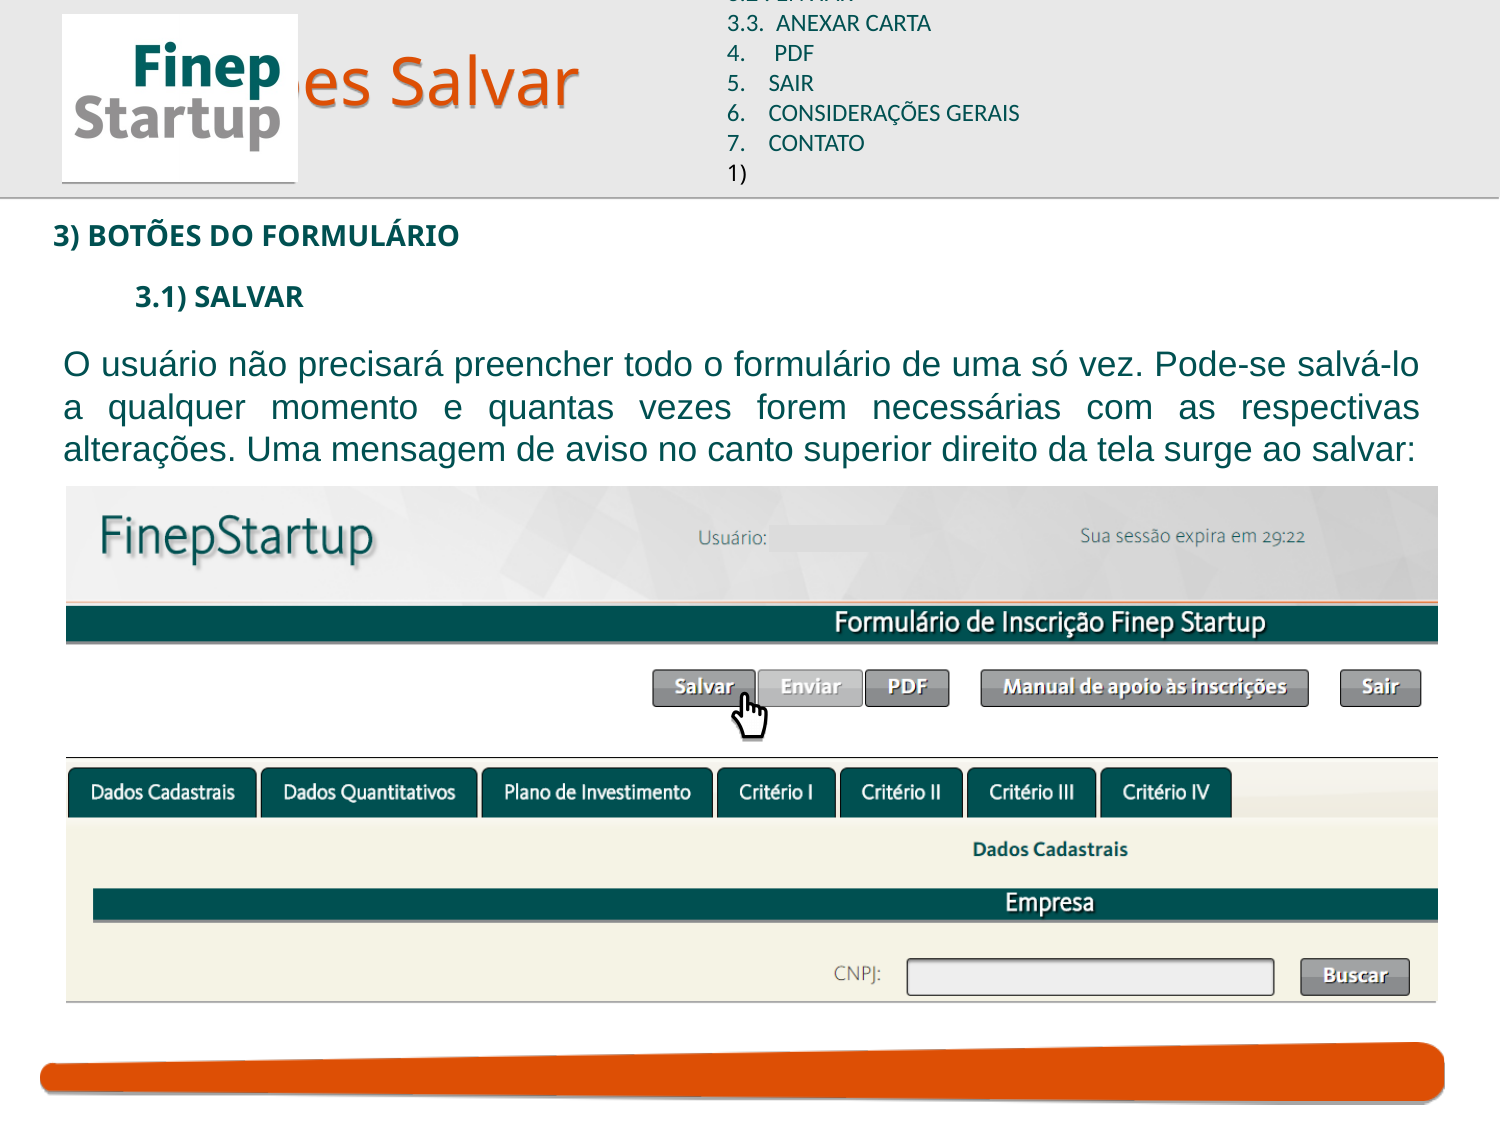

1. 1º ACESSO
2. CADASTRO
3. BOTÕES DO FORMULÁRIO
3.1. SALVAR
3.2 . ENVIAR
3.3. ANEXAR CARTA
4. PDF
5. SAIR
6. CONSIDERAÇÕES GERAIS
7. CONTATO
# 3. Botões Salvar
3) BOTÕES DO FORMULÁRIO
3.1) SALVAR
O usuário não precisará preencher todo o formulário de uma só vez. Pode-se salvá-lo a qualquer momento e quantas vezes forem necessárias com as respectivas alterações. Uma mensagem de aviso no canto superior direito da tela surge ao salvar: